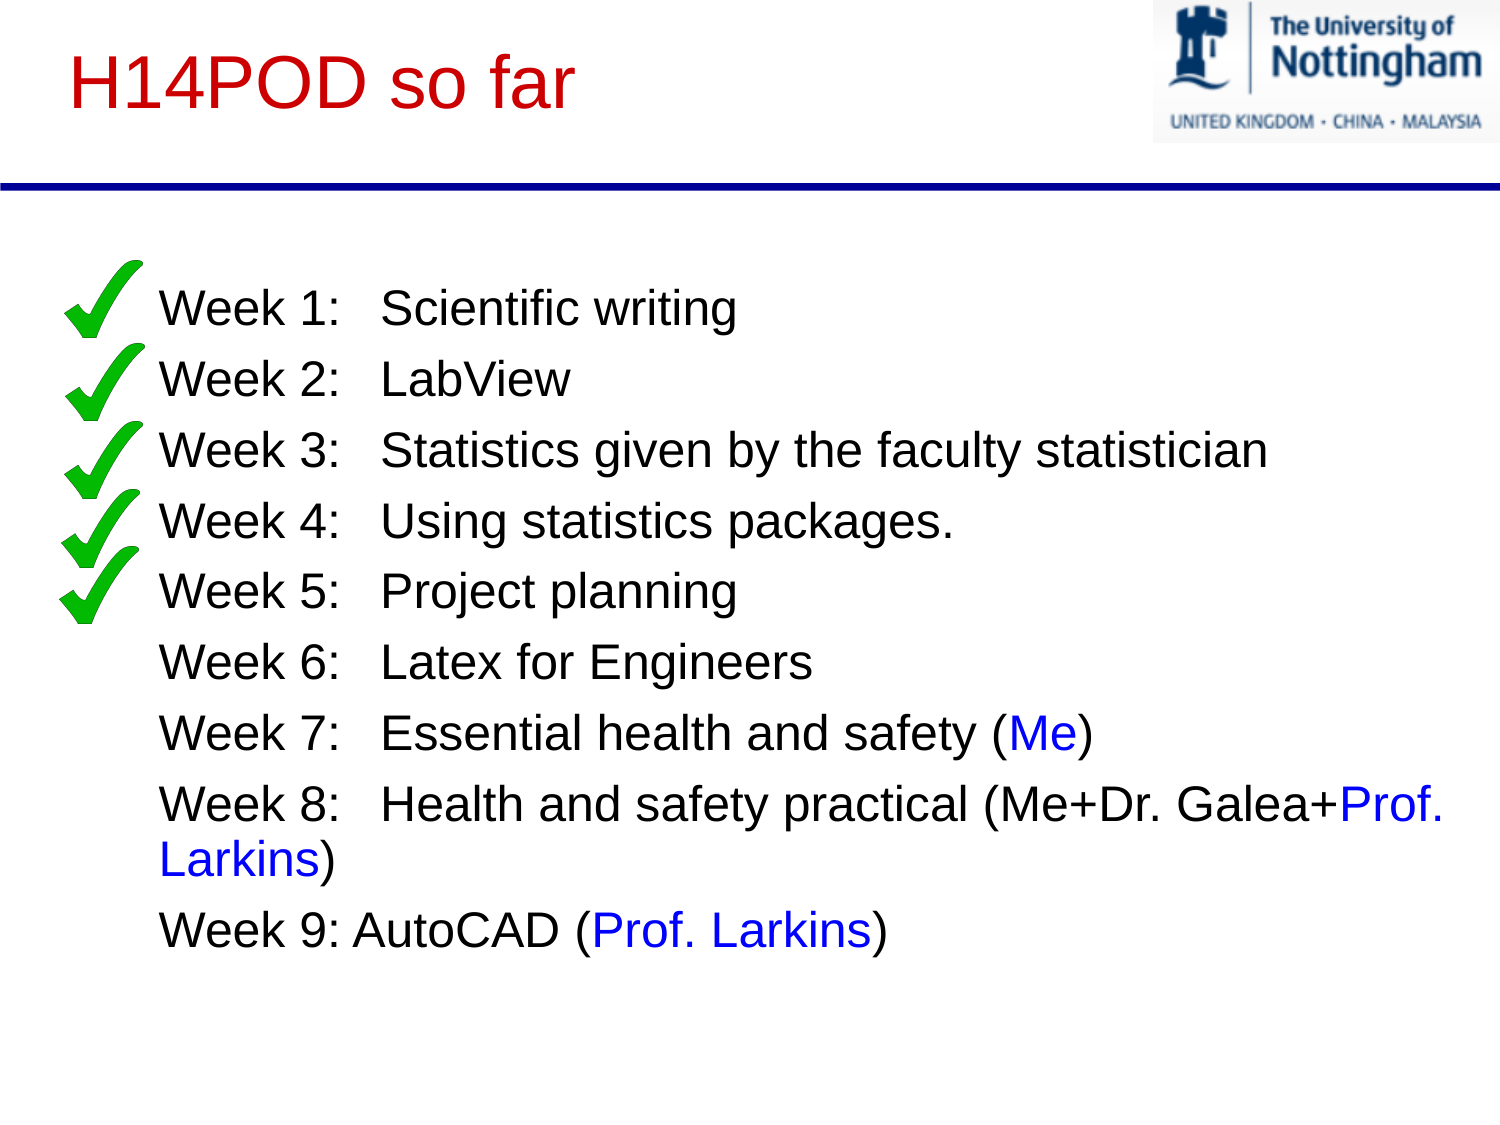

H14POD so far
Week 1:	Scientific writing
Week 2:	LabView
Week 3:	Statistics given by the faculty statistician
Week 4:	Using statistics packages.
Week 5:	Project planning
Week 6:	Latex for Engineers
Week 7:	Essential health and safety (Me)
Week 8:	Health and safety practical (Me+Dr. Galea+Prof. Larkins)
Week 9: AutoCAD (Prof. Larkins)